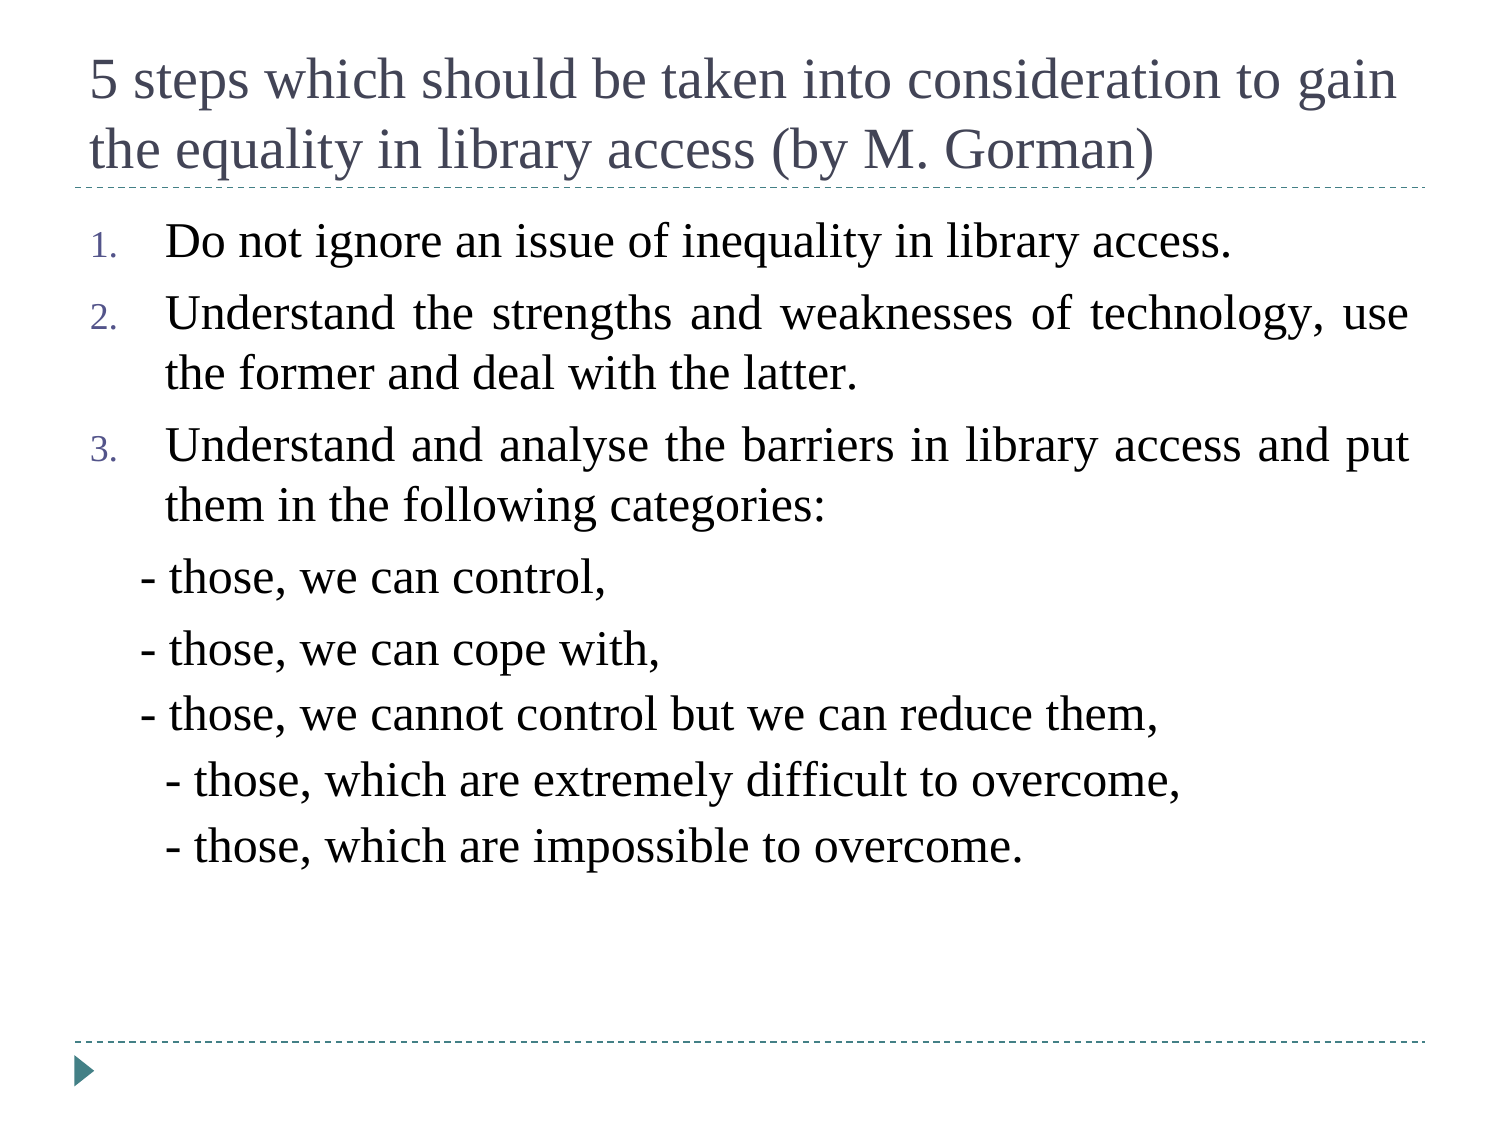

# 5 steps which should be taken into consideration to gain the equality in library access (by M. Gorman)
Do not ignore an issue of inequality in library access.
Understand the strengths and weaknesses of technology, use the former and deal with the latter.
Understand and analyse the barriers in library access and put them in the following categories:
    - those, we can control,
    - those, we can cope with,
 - those, we cannot control but we can reduce them,
 	- those, which are extremely difficult to overcome,
	- those, which are impossible to overcome.